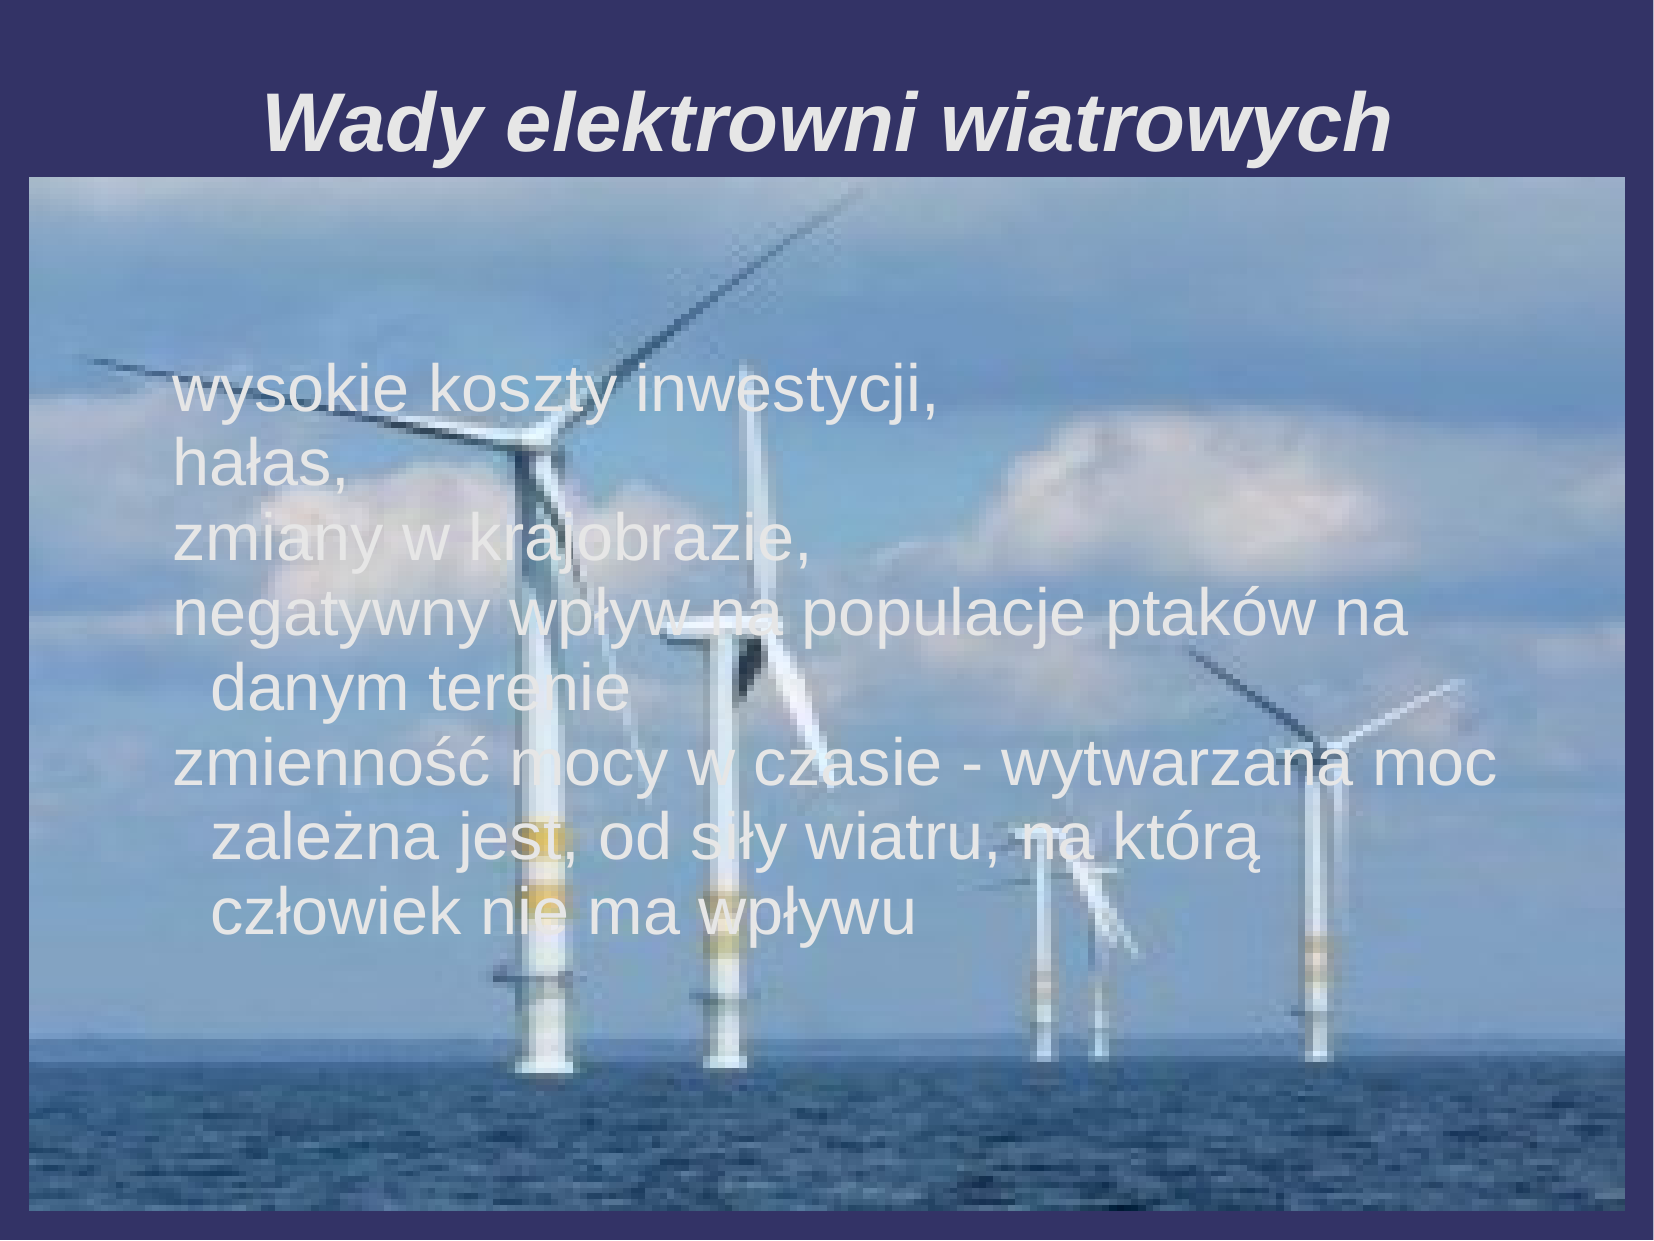

# Wady elektrowni wiatrowych
wysokie koszty inwestycji,
hałas,
zmiany w krajobrazie,
negatywny wpływ na populacje ptaków na danym terenie
zmienność mocy w czasie - wytwarzana moc zależna jest, od siły wiatru, na którą człowiek nie ma wpływu